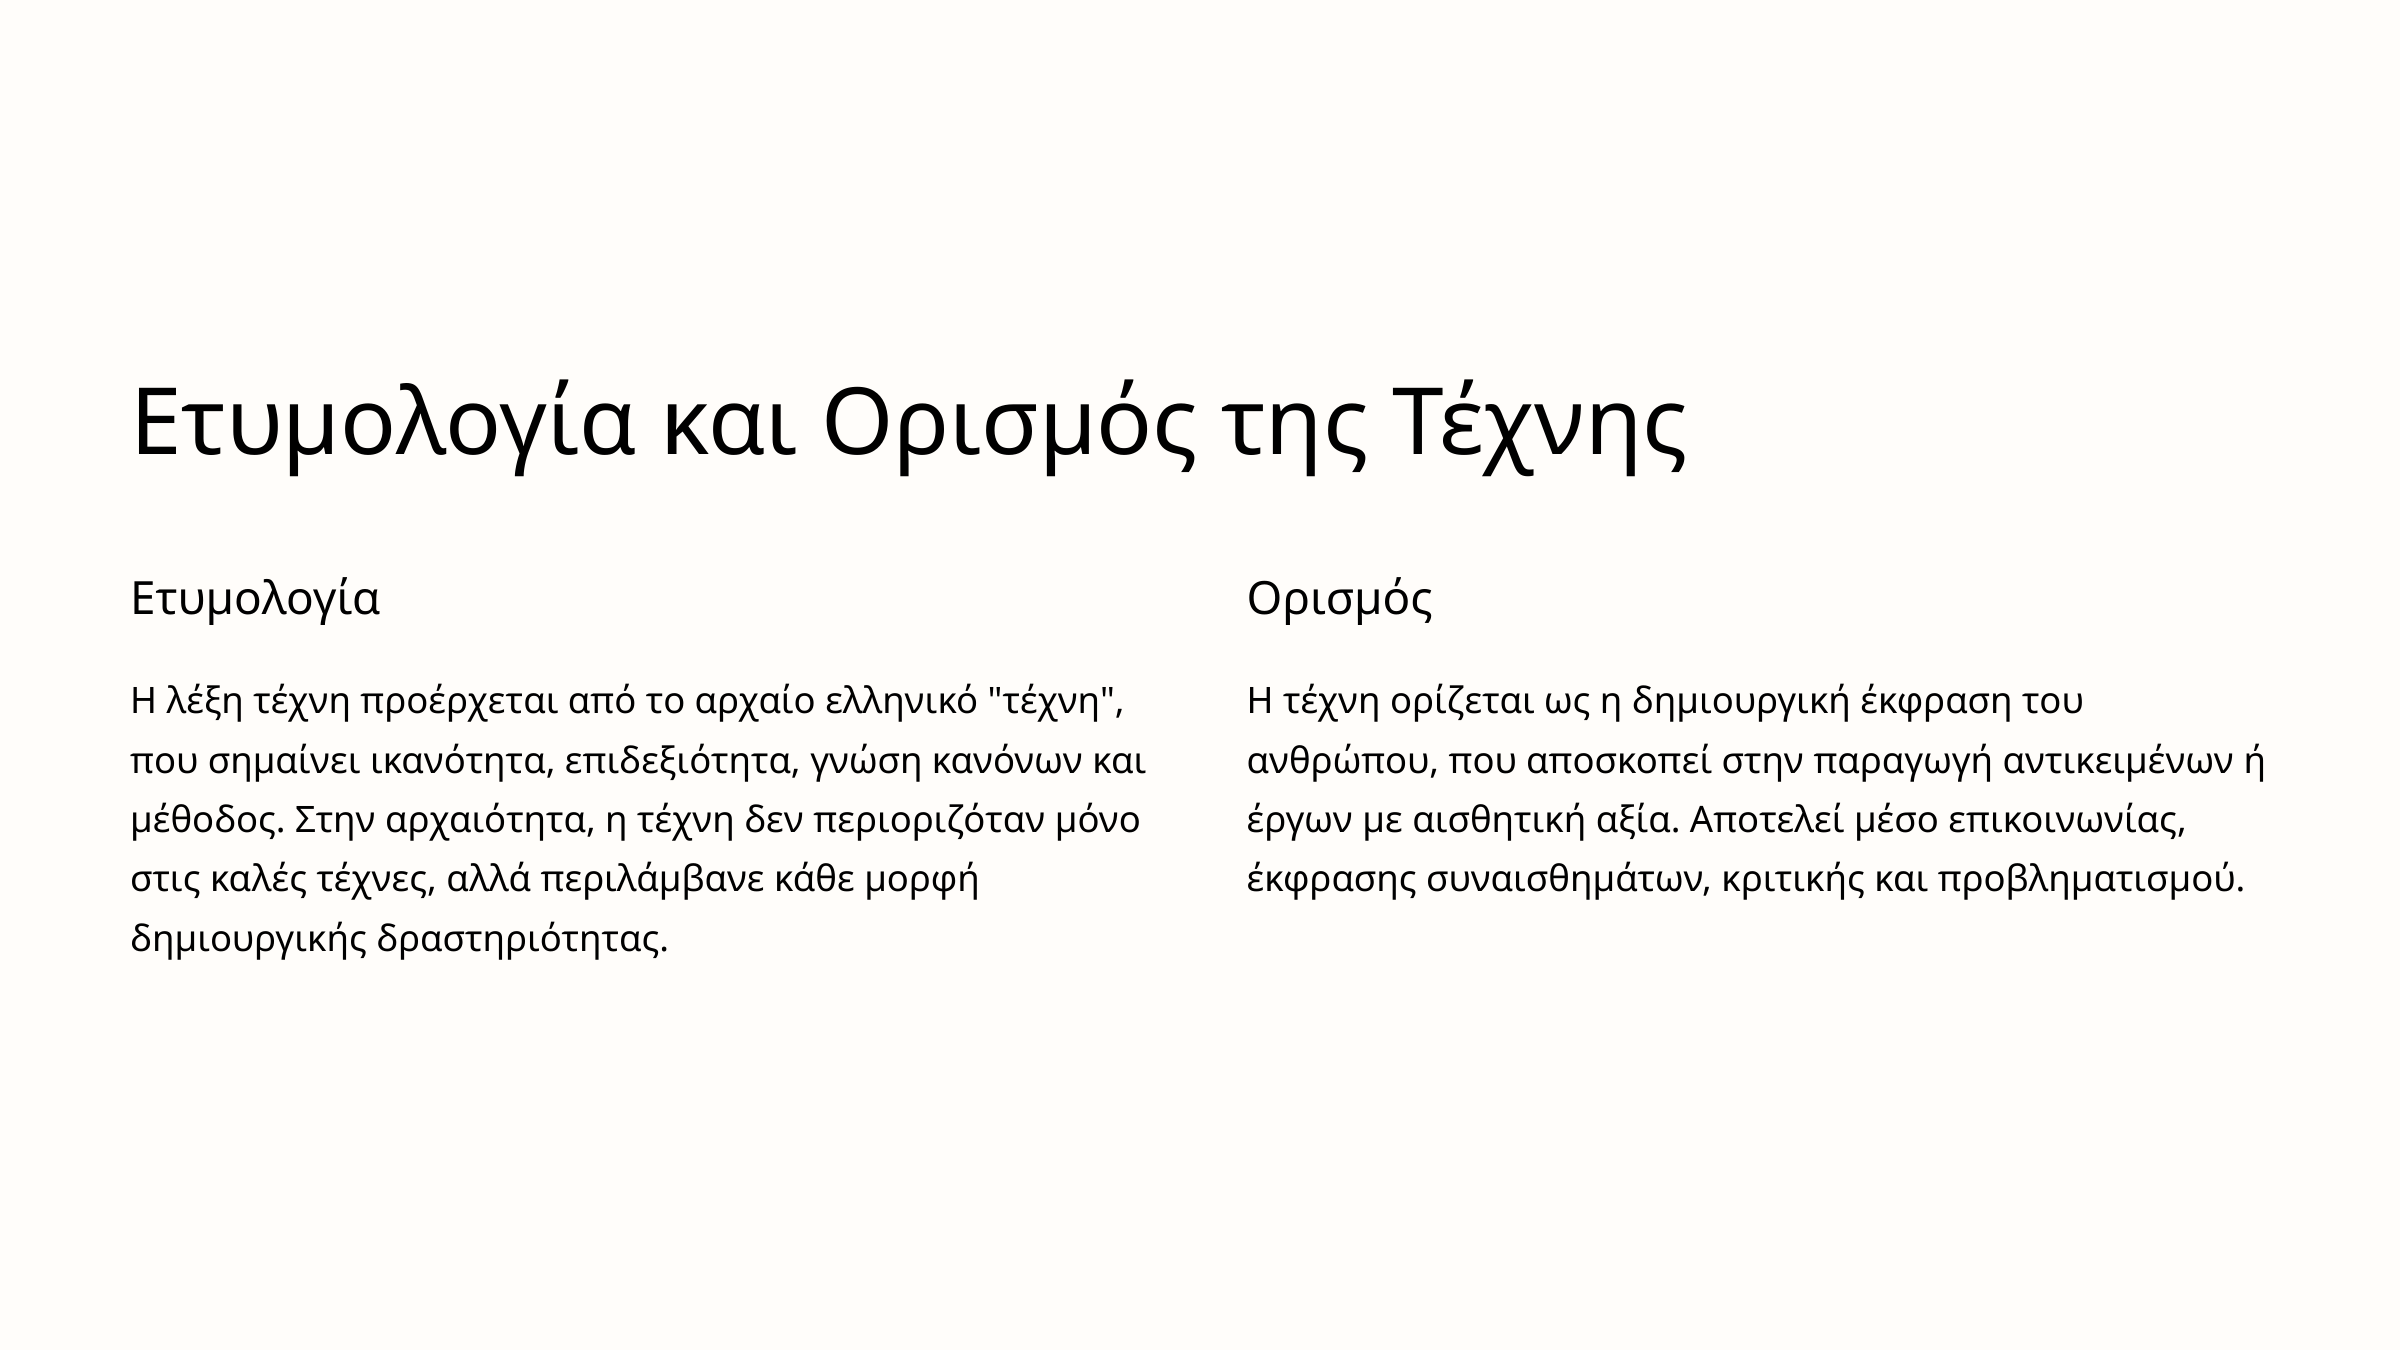

Ετυμολογία και Ορισμός της Τέχνης
Ετυμολογία
Ορισμός
Η λέξη τέχνη προέρχεται από το αρχαίο ελληνικό "τέχνη", που σημαίνει ικανότητα, επιδεξιότητα, γνώση κανόνων και μέθοδος. Στην αρχαιότητα, η τέχνη δεν περιοριζόταν μόνο στις καλές τέχνες, αλλά περιλάμβανε κάθε μορφή δημιουργικής δραστηριότητας.
Η τέχνη ορίζεται ως η δημιουργική έκφραση του ανθρώπου, που αποσκοπεί στην παραγωγή αντικειμένων ή έργων με αισθητική αξία. Αποτελεί μέσο επικοινωνίας, έκφρασης συναισθημάτων, κριτικής και προβληματισμού.